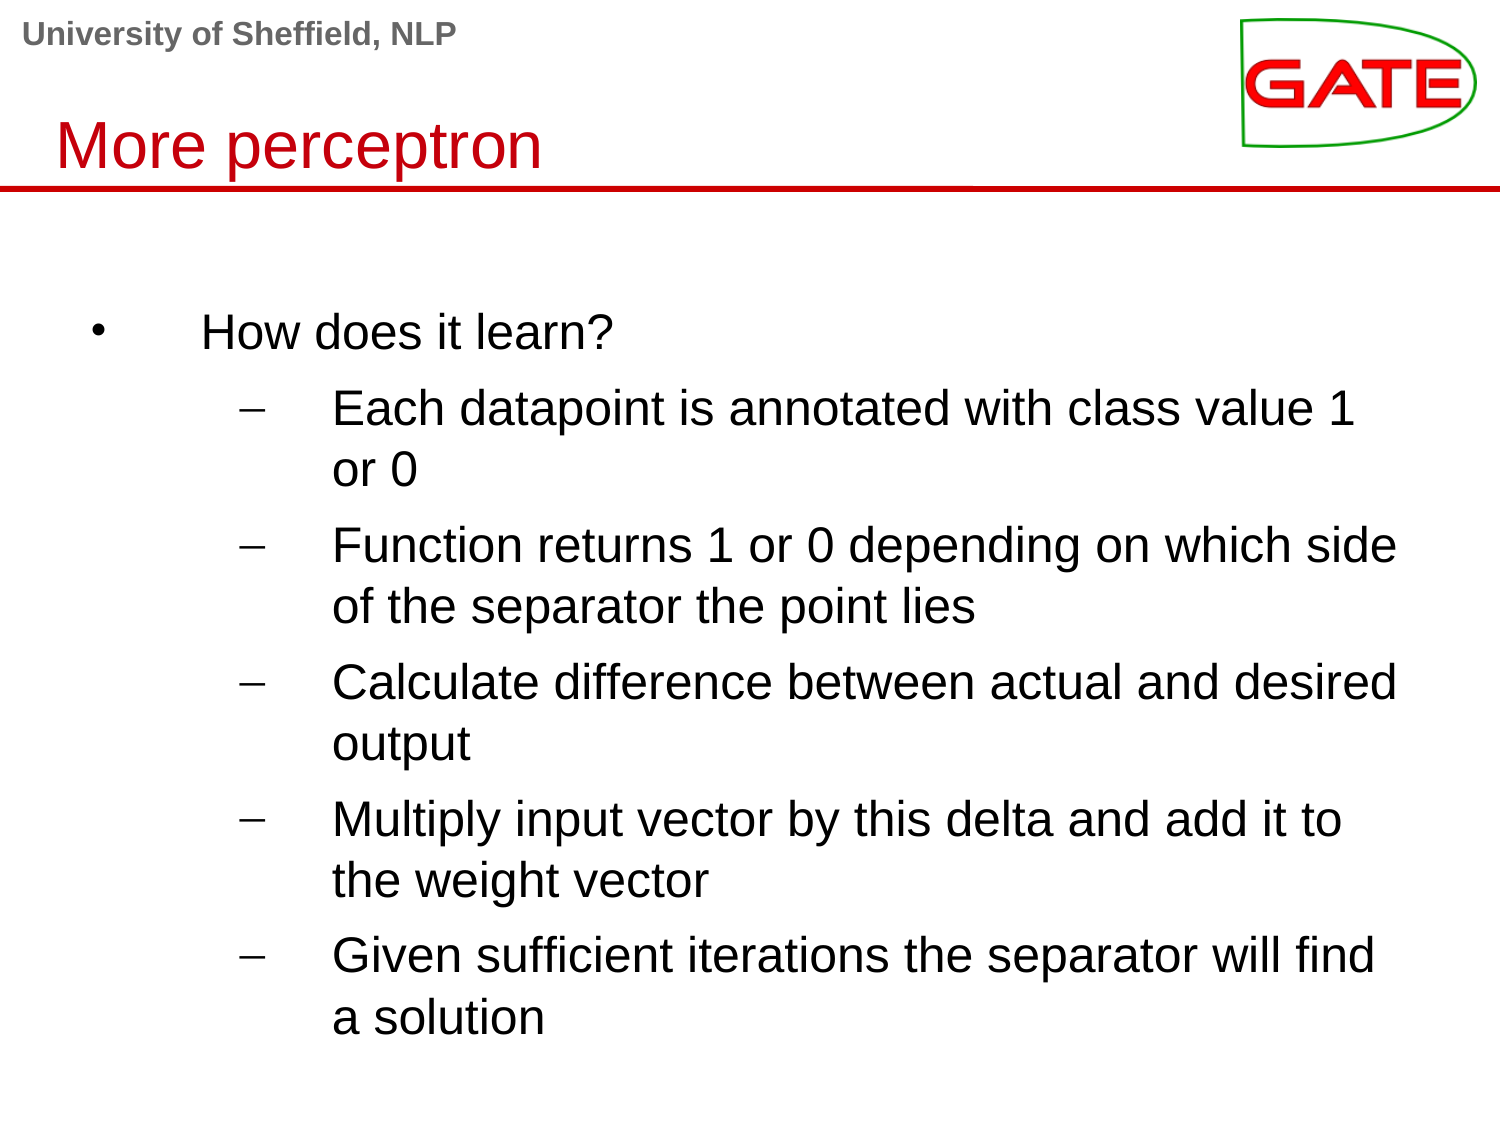

# More perceptron
How does it learn?
Each datapoint is annotated with class value 1 or 0
Function returns 1 or 0 depending on which side of the separator the point lies
Calculate difference between actual and desired output
Multiply input vector by this delta and add it to the weight vector
Given sufficient iterations the separator will find a solution